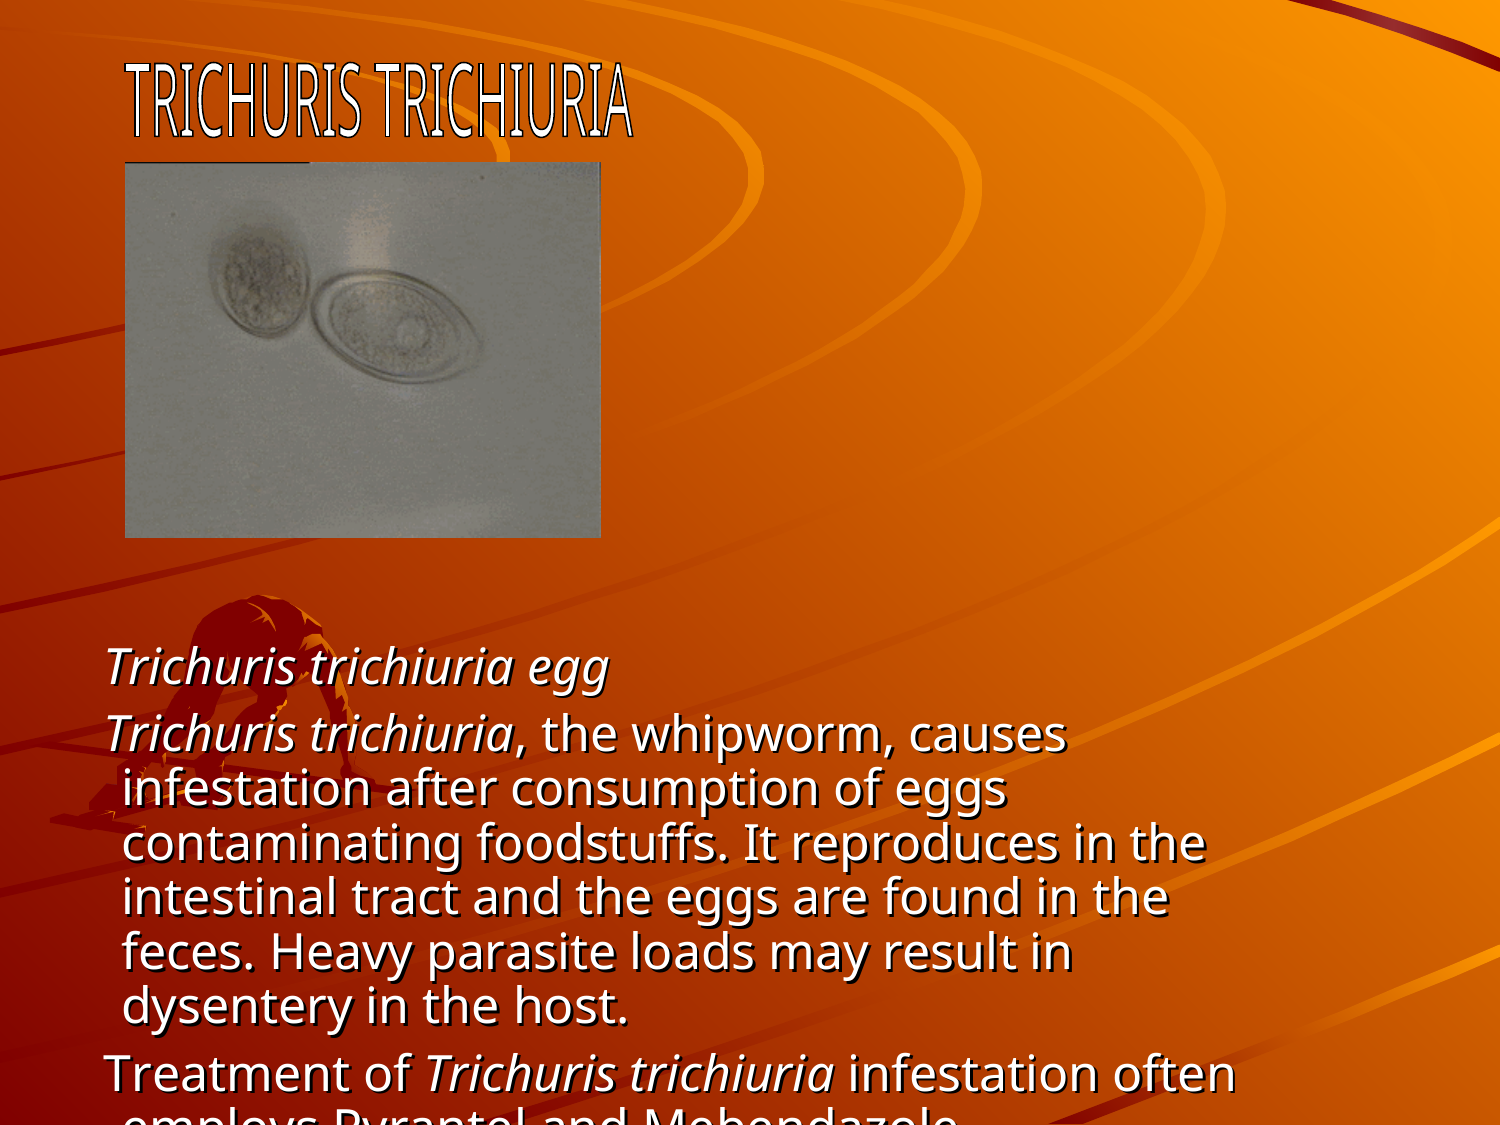

TRICHURIS TRICHIURIA
# Trichuris trichiuria egg
 Trichuris trichiuria, the whipworm, causes infestation after consumption of eggs contaminating foodstuffs. It reproduces in the intestinal tract and the eggs are found in the feces. Heavy parasite loads may result in dysentery in the host.
 Treatment of Trichuris trichiuria infestation often employs Pyrantel and Mebendazole.